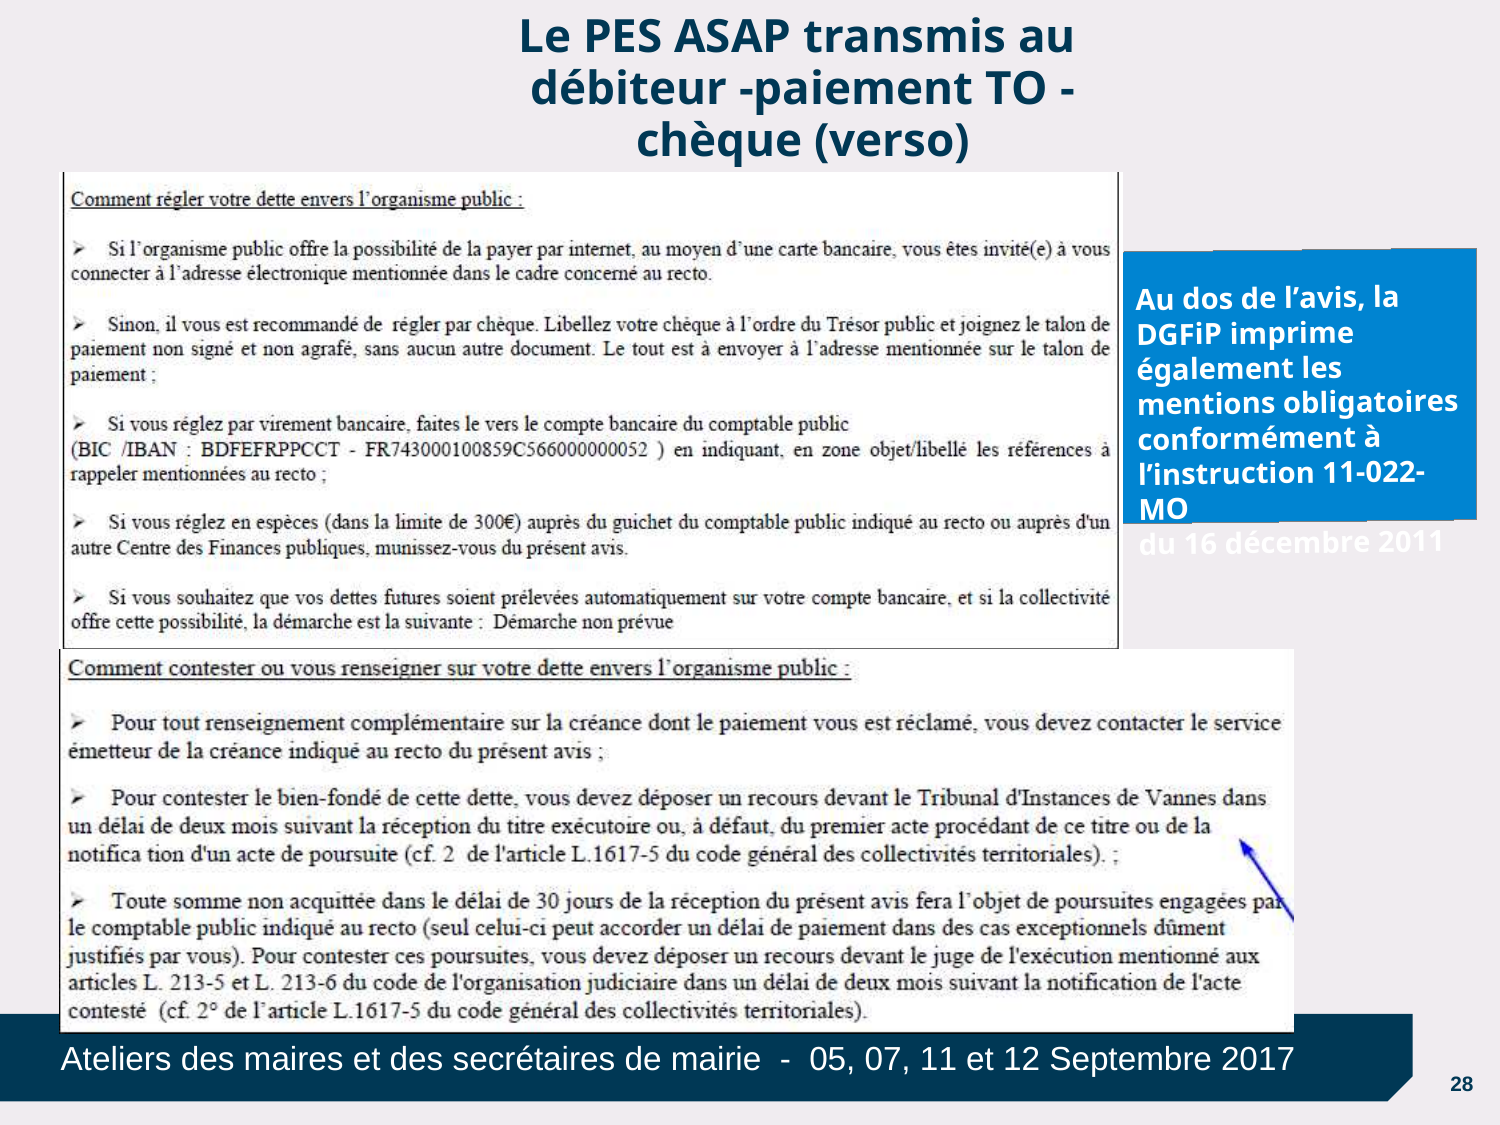

# Le PES ASAP transmis au débiteur -paiement TO -chèque (verso)
Au dos de l’avis, la
DGFiP imprime
également les
mentions obligatoires
conformément à
l’instruction 11-022-MO
du 16 décembre 2011